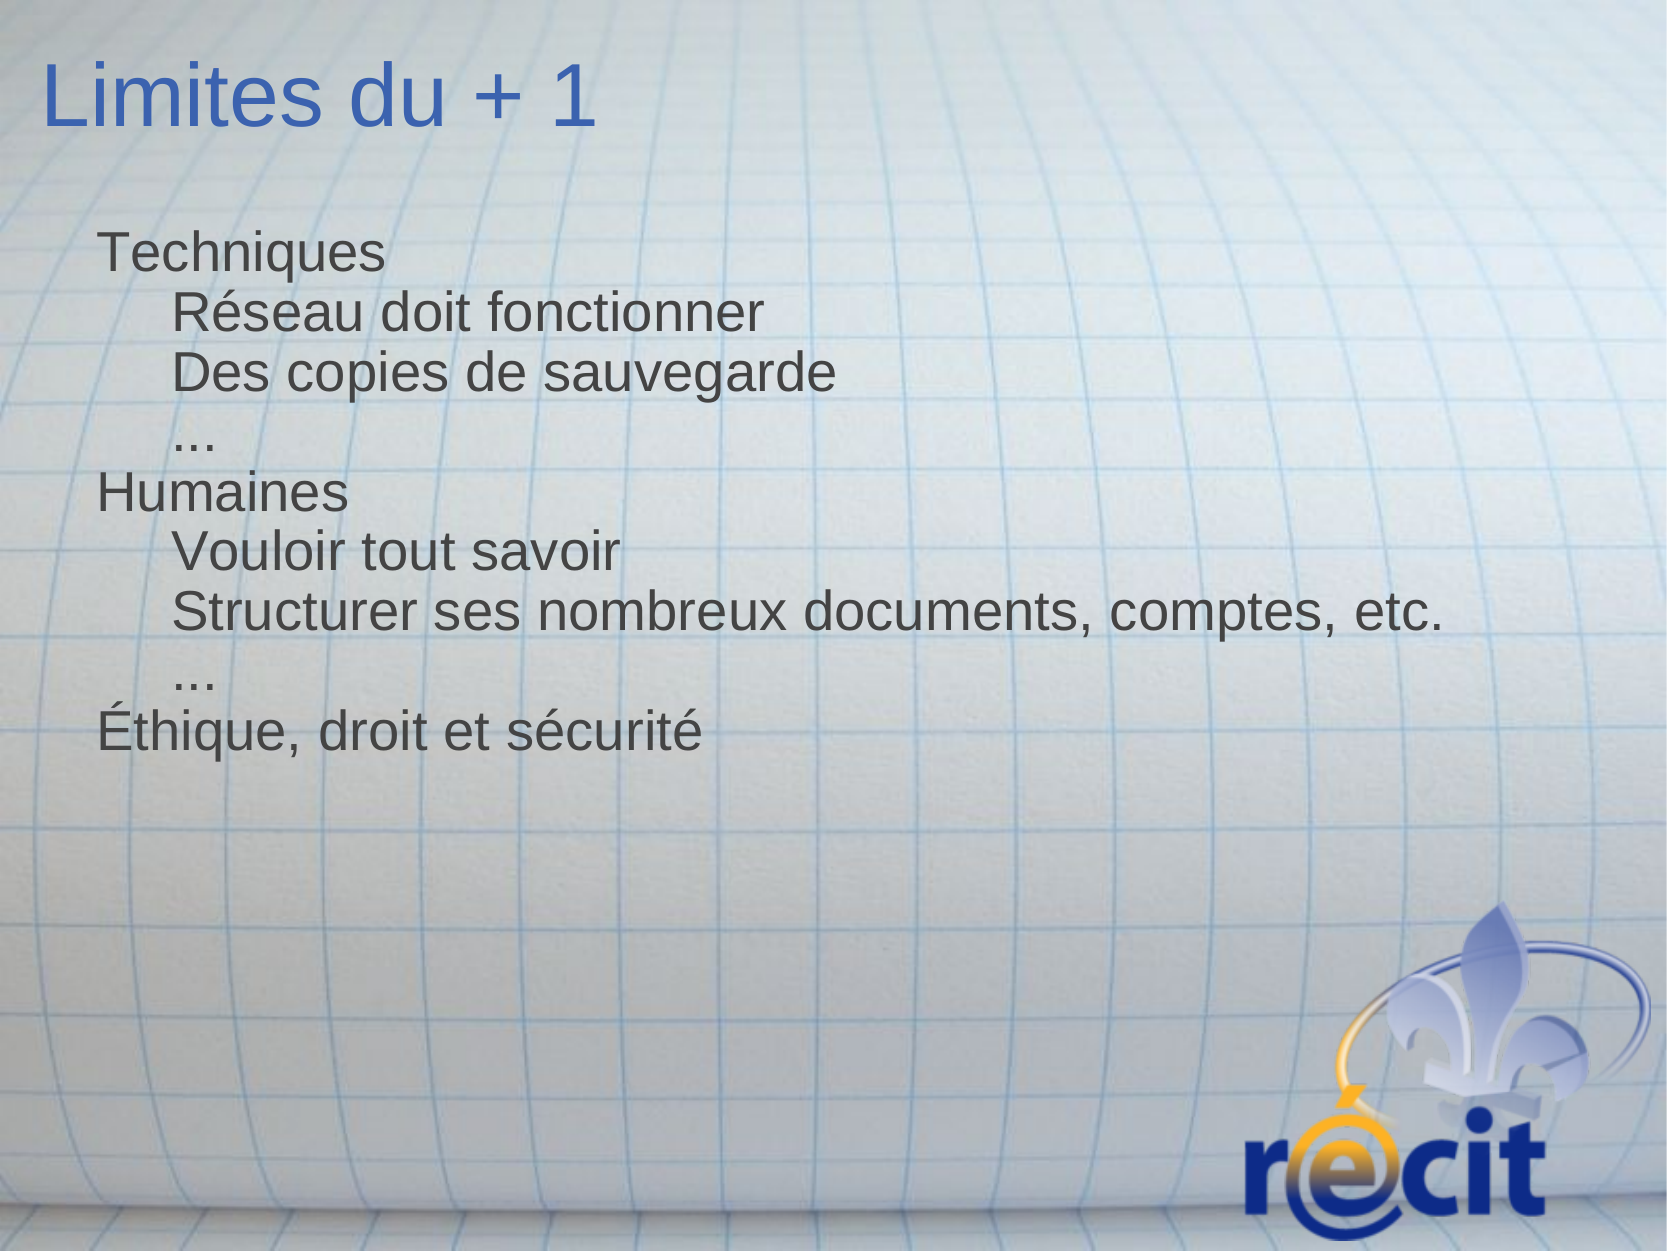

# Limites du + 1
Techniques
Réseau doit fonctionner
Des copies de sauvegarde
...
Humaines
Vouloir tout savoir
Structurer ses nombreux documents, comptes, etc.
...
Éthique, droit et sécurité